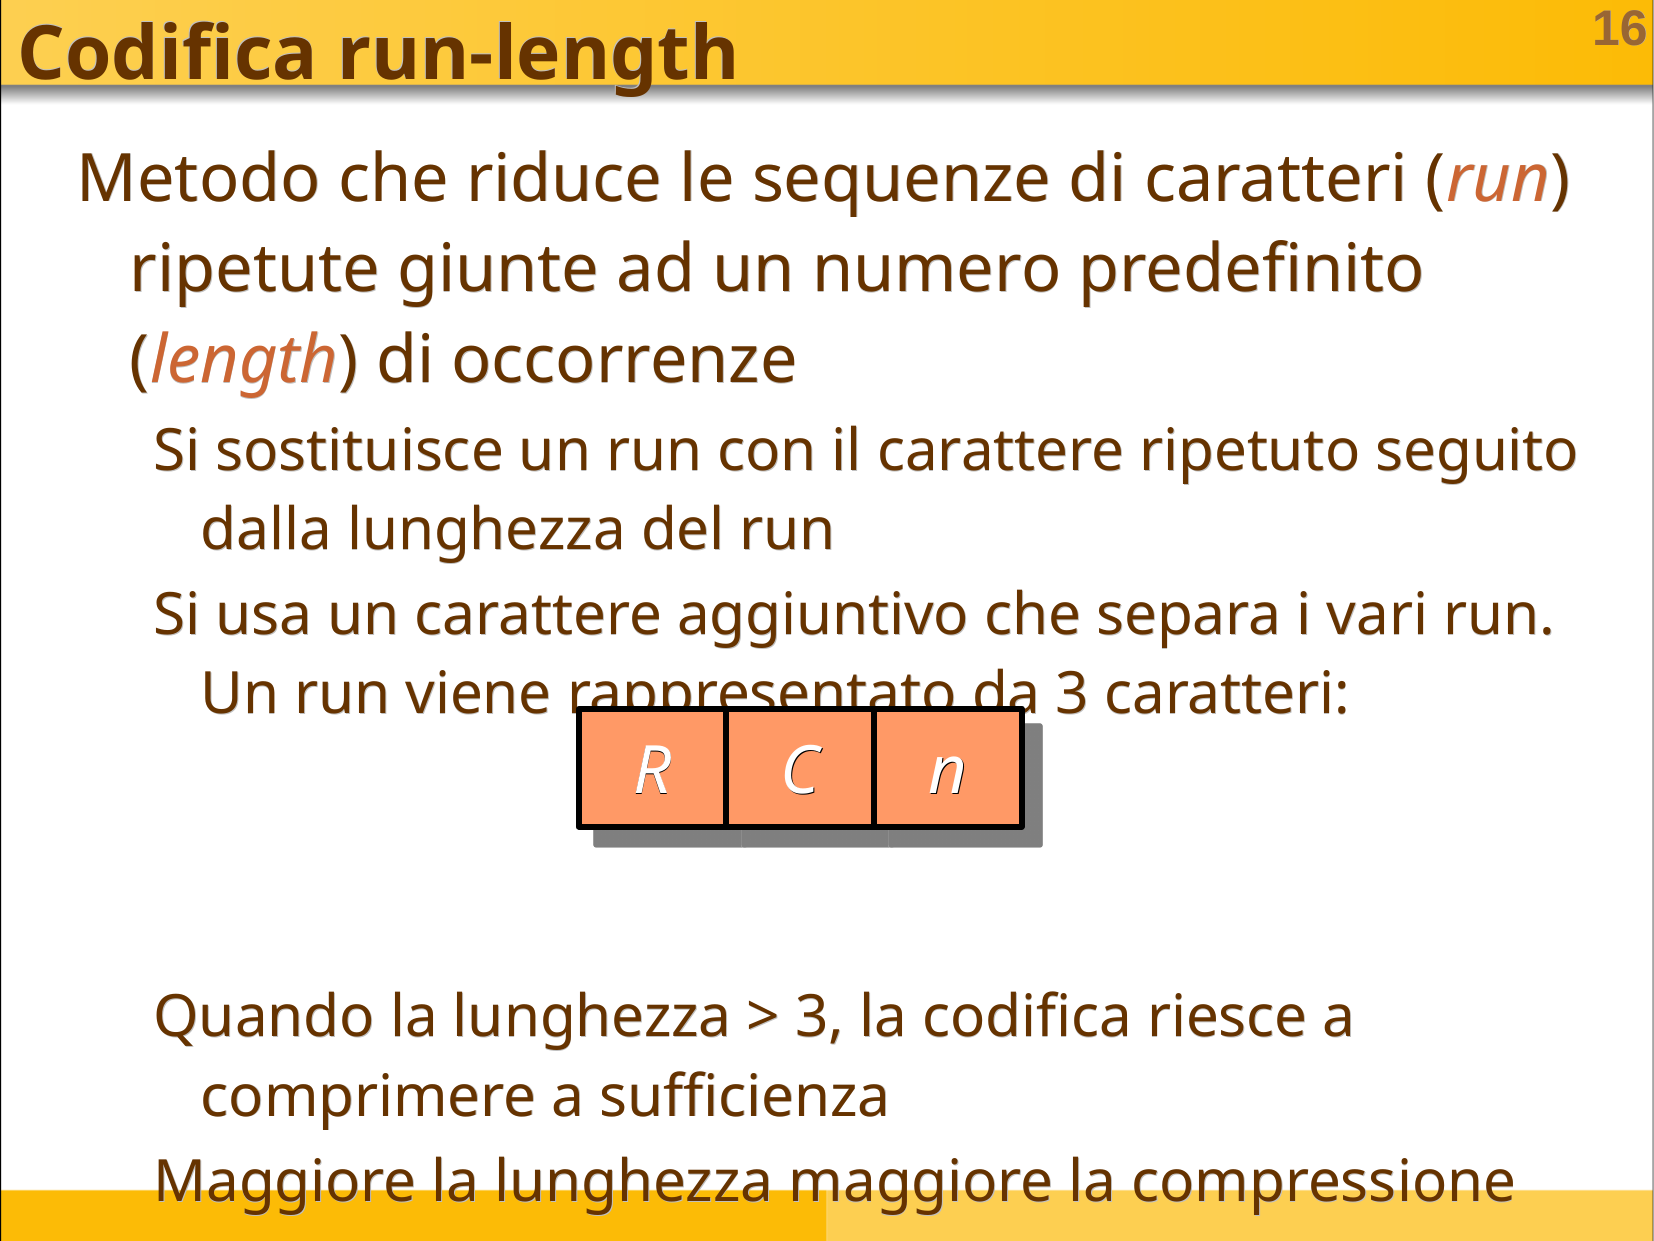

16
# Codifica run-length
Metodo che riduce le sequenze di caratteri (run) ripetute giunte ad un numero predefinito (length) di occorrenze
Si sostituisce un run con il carattere ripetuto seguito dalla lunghezza del run
Si usa un carattere aggiuntivo che separa i vari run. Un run viene rappresentato da 3 caratteri:
Quando la lunghezza > 3, la codifica riesce a comprimere a sufficienza
Maggiore la lunghezza maggiore la compressione
R
C
n